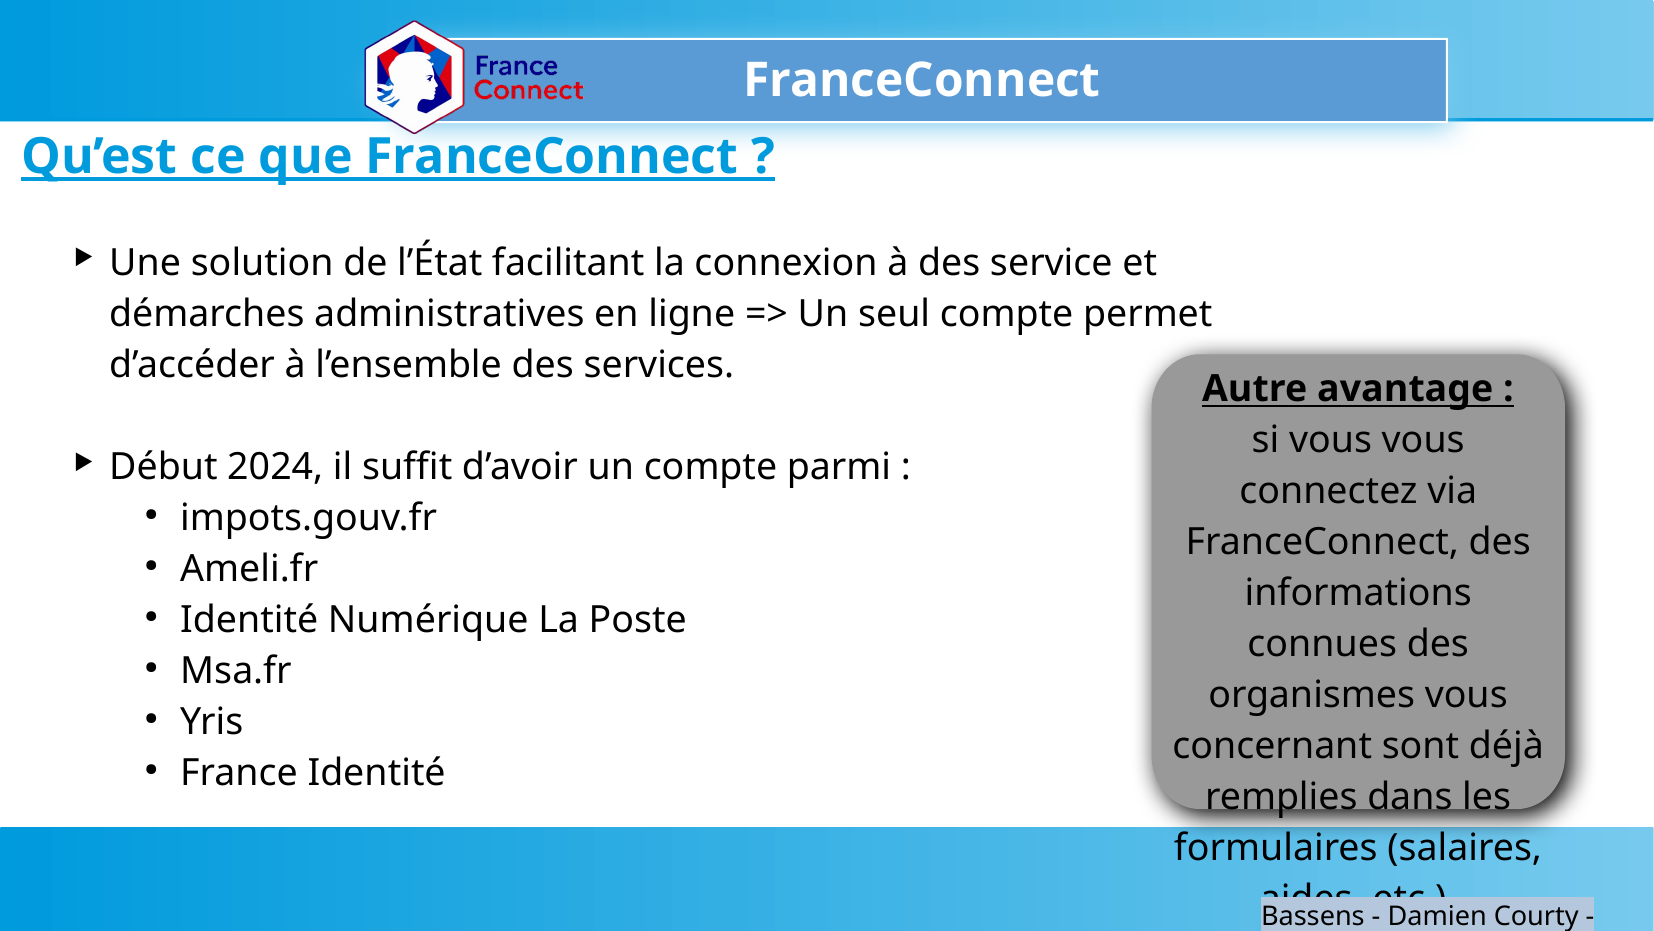

FranceConnect
Qu’est ce que FranceConnect ?
Une solution de l’État facilitant la connexion à des service et démarches administratives en ligne => Un seul compte permet d’accéder à l’ensemble des services.
Début 2024, il suffit d’avoir un compte parmi :
impots.gouv.fr
Ameli.fr
Identité Numérique La Poste
Msa.fr
Yris
France Identité
Autre avantage :
si vous vous connectez via FranceConnect, des informations connues des organismes vous concernant sont déjà remplies dans les formulaires (salaires, aides, etc.).
Bassens - Damien Courty - 2024